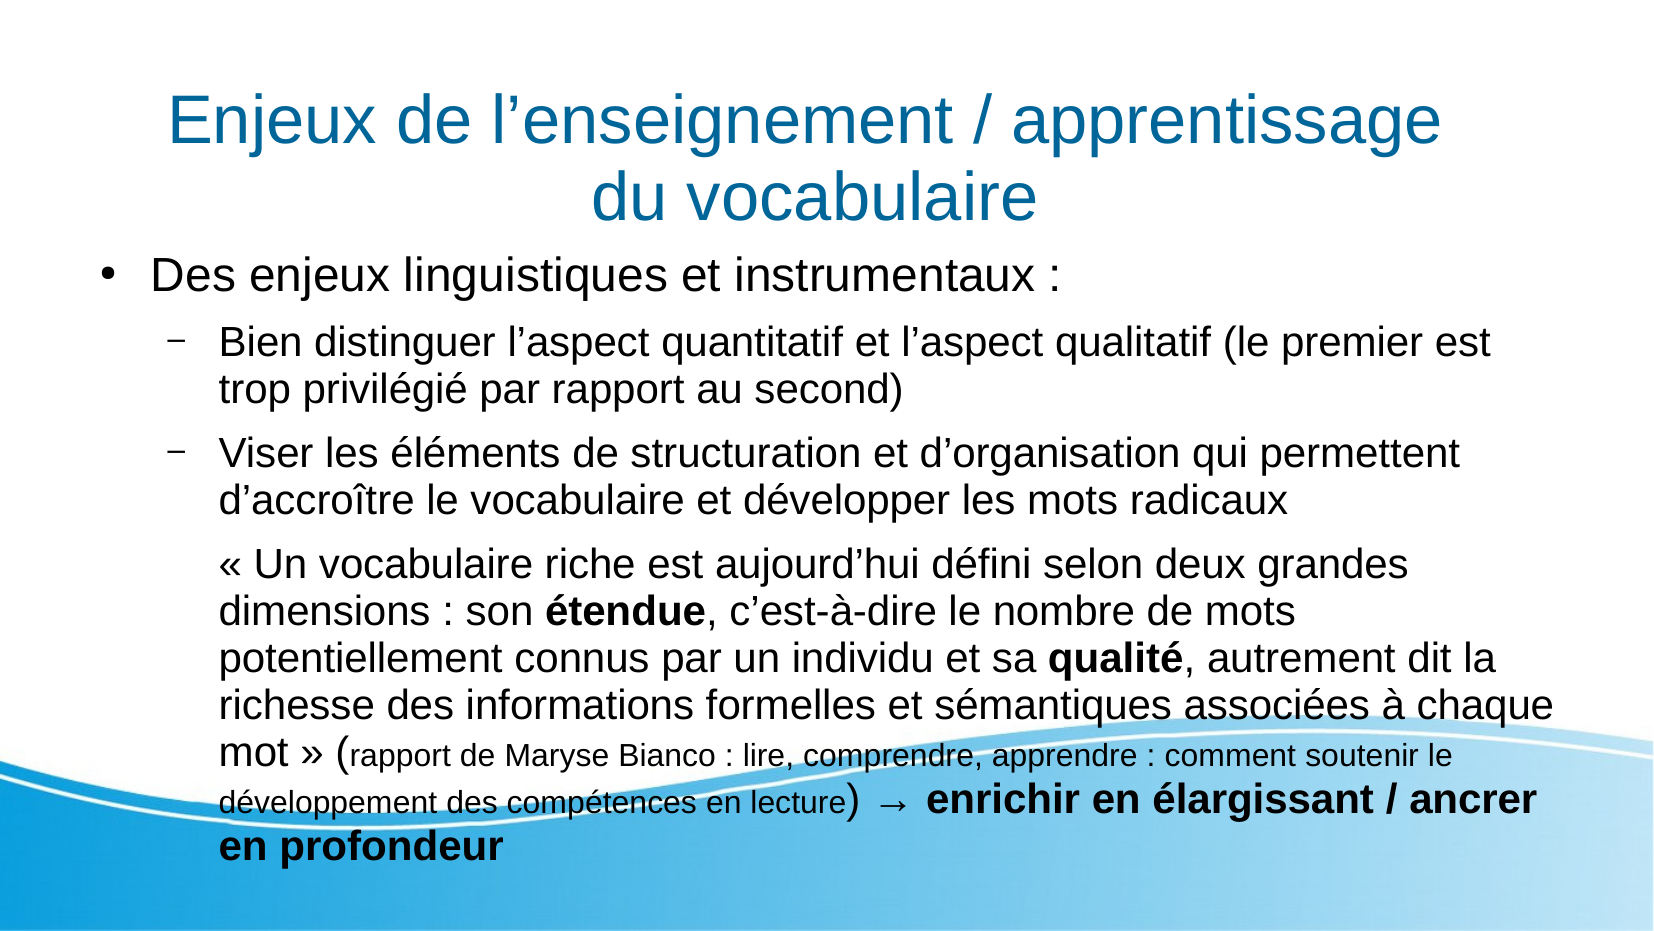

# Enjeux de l’enseignement / apprentissage du vocabulaire
Des enjeux linguistiques et instrumentaux :
Bien distinguer l’aspect quantitatif et l’aspect qualitatif (le premier est trop privilégié par rapport au second)
Viser les éléments de structuration et d’organisation qui permettent d’accroître le vocabulaire et développer les mots radicaux
« Un vocabulaire riche est aujourd’hui défini selon deux grandes dimensions : son étendue, c’est-à-dire le nombre de mots potentiellement connus par un individu et sa qualité, autrement dit la richesse des informations formelles et sémantiques associées à chaque mot » (rapport de Maryse Bianco : lire, comprendre, apprendre : comment soutenir le développement des compétences en lecture) → enrichir en élargissant / ancrer en profondeur